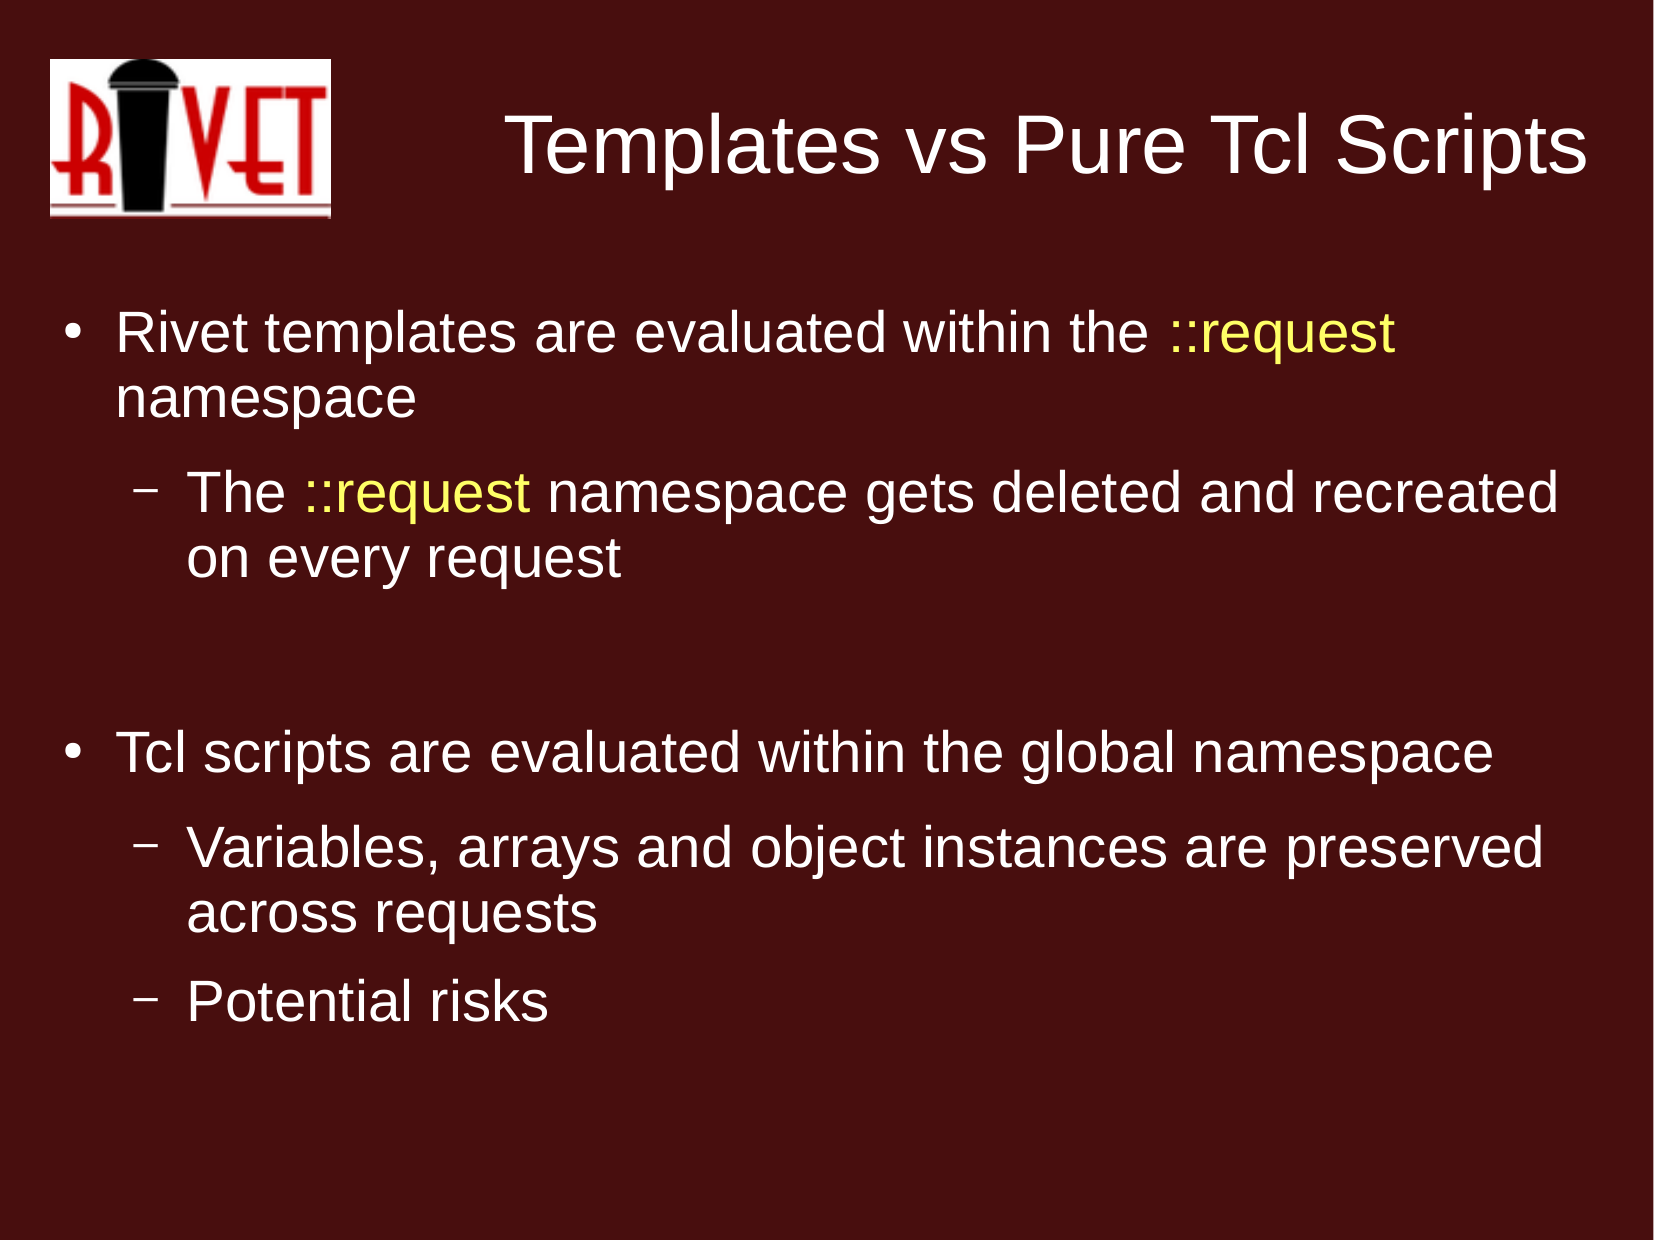

# Templates vs Pure Tcl Scripts
Rivet templates are evaluated within the ::request namespace
The ::request namespace gets deleted and recreated on every request
Tcl scripts are evaluated within the global namespace
Variables, arrays and object instances are preserved across requests
Potential risks